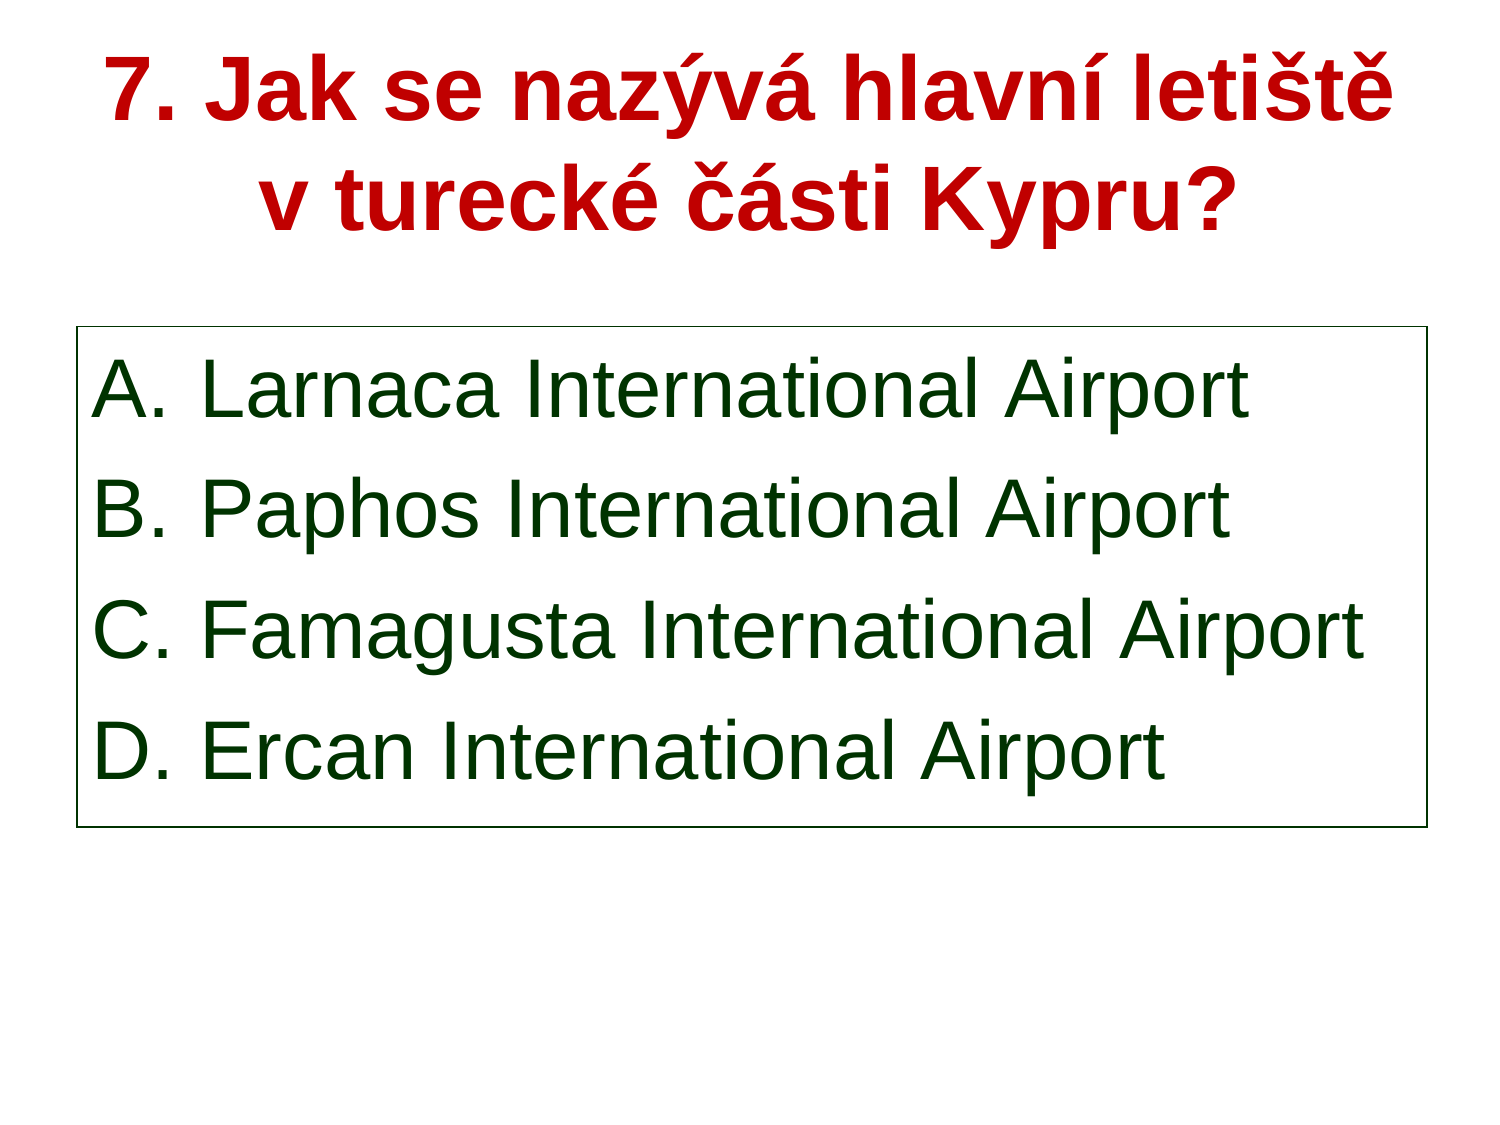

# 7. Jak se nazývá hlavní letiště v turecké části Kypru?
 Larnaca International Airport
 Paphos International Airport
 Famagusta International Airport
 Ercan International Airport